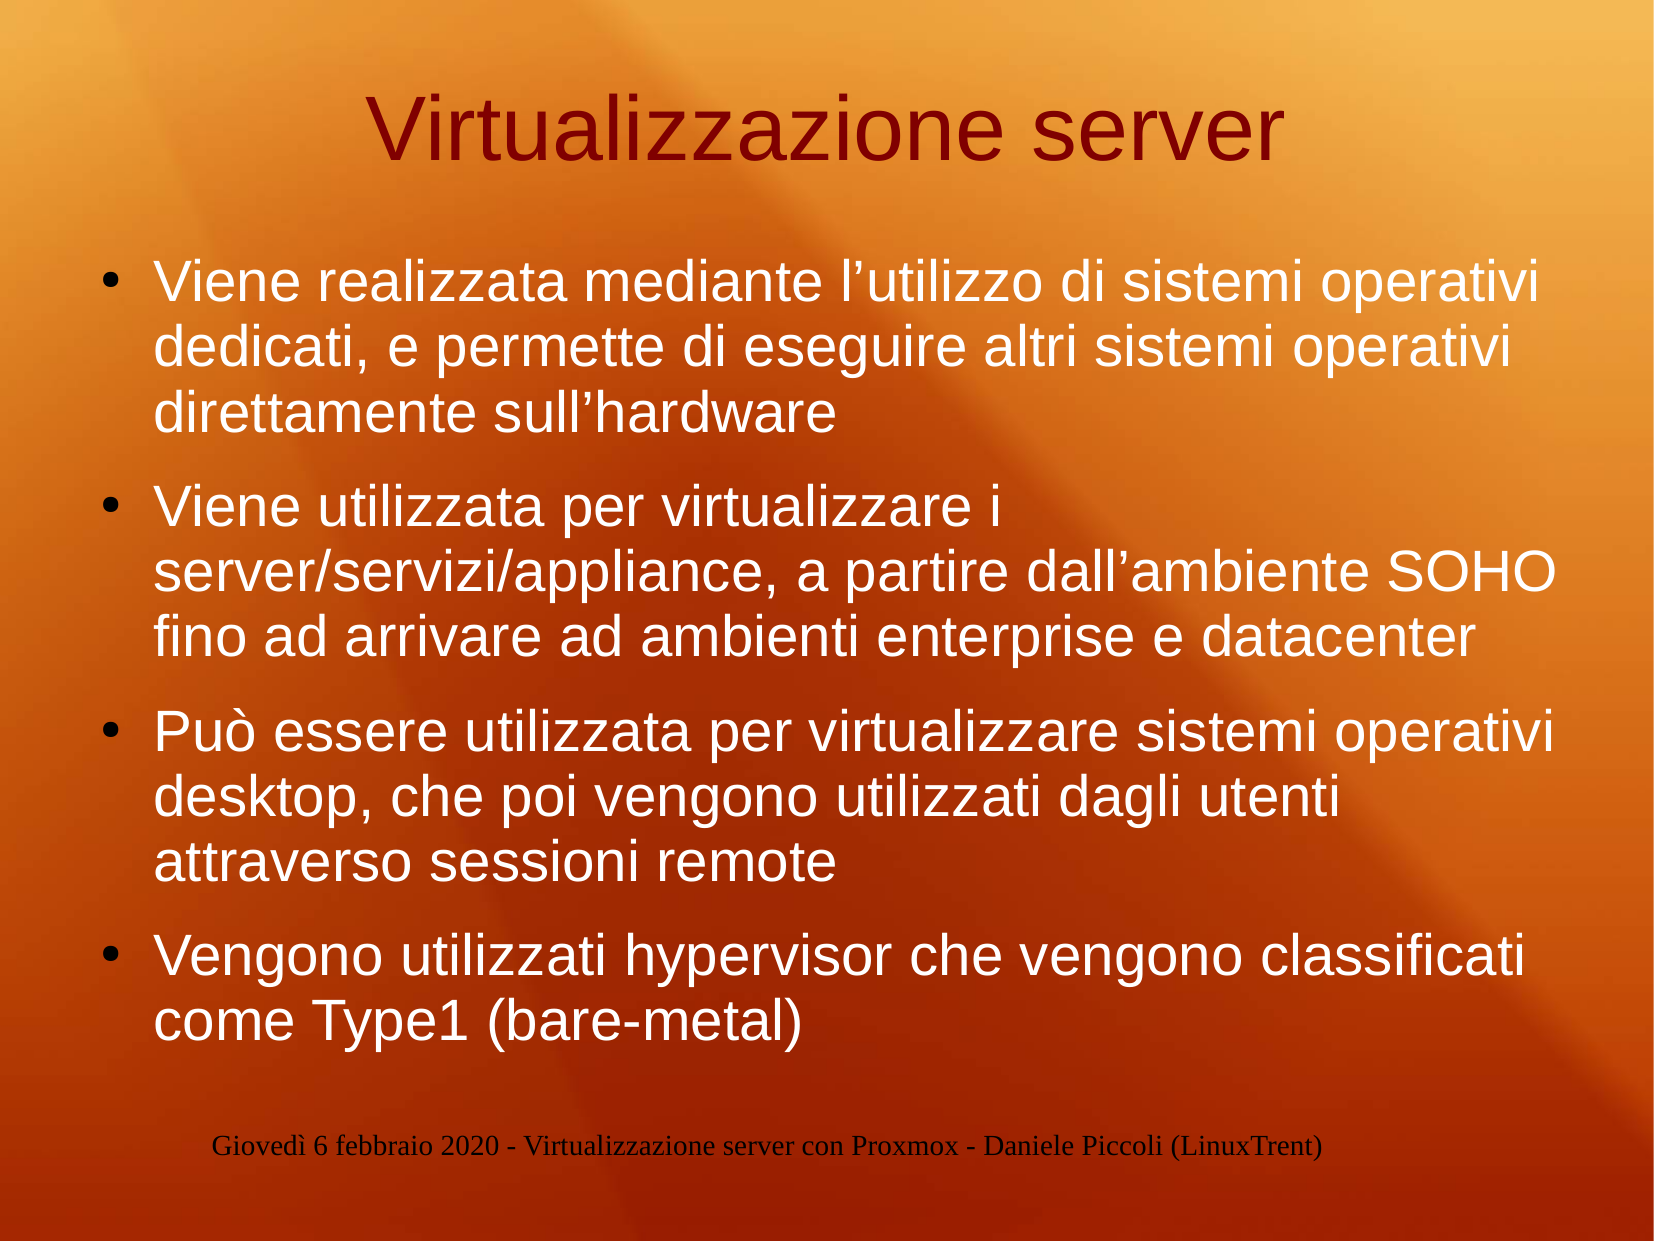

# Virtualizzazione server
Viene realizzata mediante l’utilizzo di sistemi operativi dedicati, e permette di eseguire altri sistemi operativi direttamente sull’hardware
Viene utilizzata per virtualizzare i server/servizi/appliance, a partire dall’ambiente SOHO fino ad arrivare ad ambienti enterprise e datacenter
Può essere utilizzata per virtualizzare sistemi operativi desktop, che poi vengono utilizzati dagli utenti attraverso sessioni remote
Vengono utilizzati hypervisor che vengono classificati come Type1 (bare-metal)
Giovedì 6 febbraio 2020 - Virtualizzazione server con Proxmox - Daniele Piccoli (LinuxTrent)